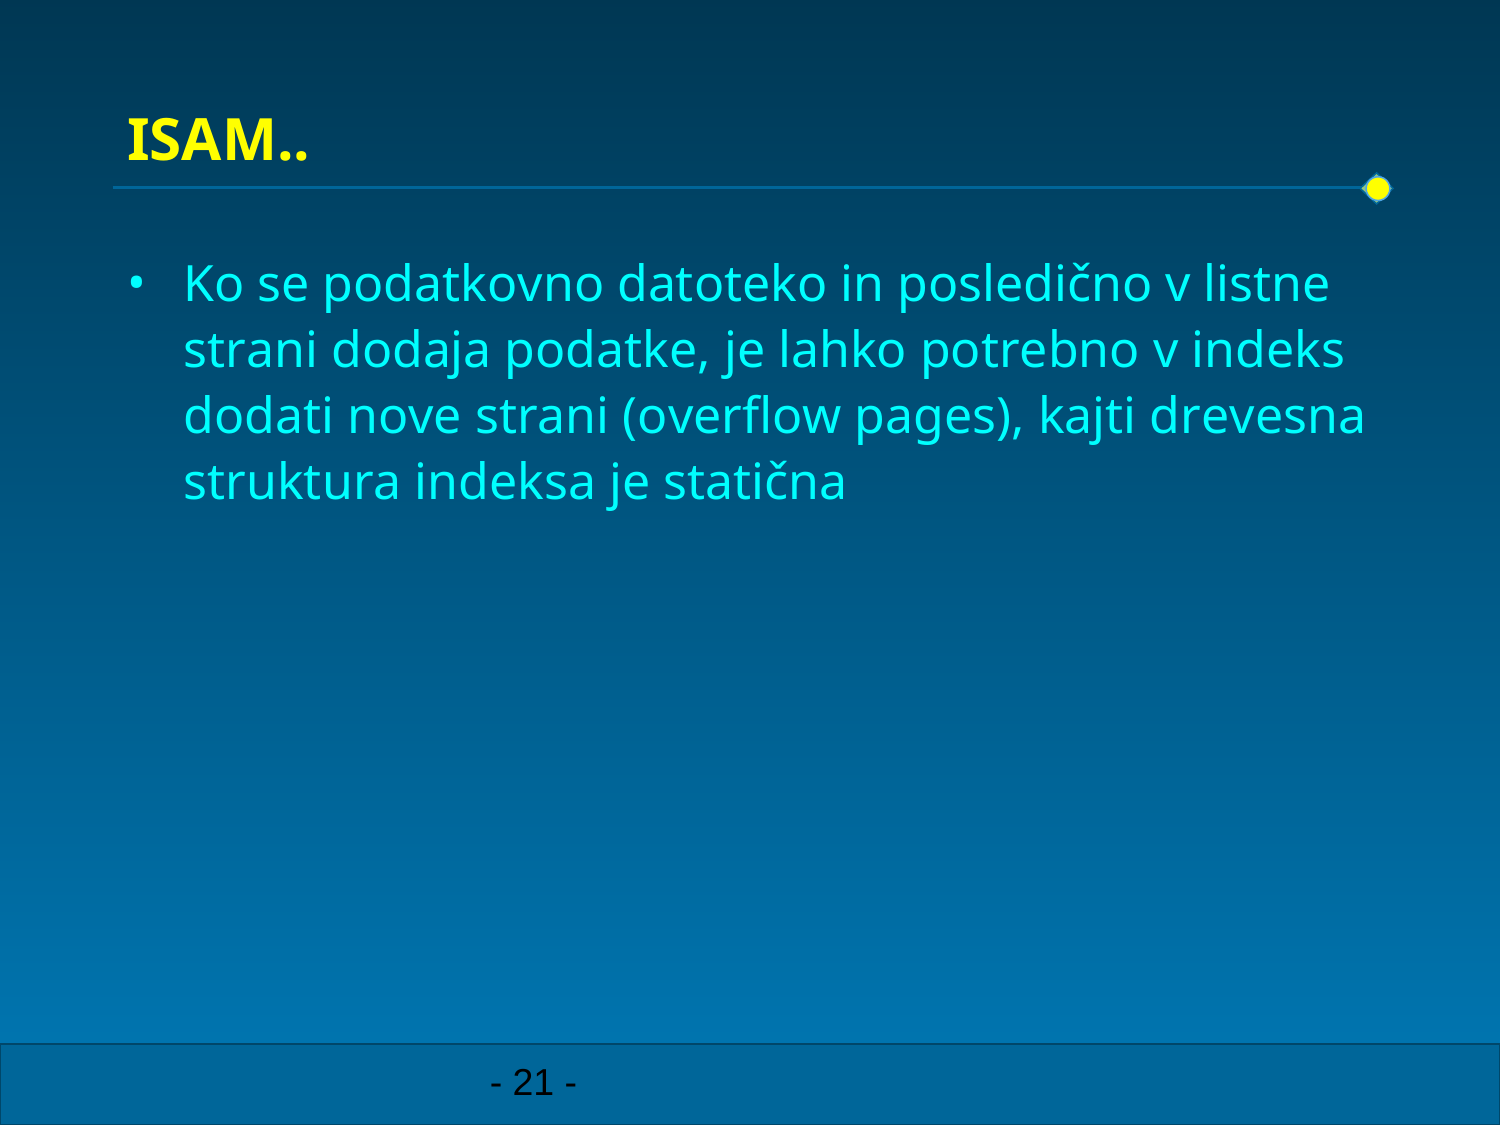

# ISAM..
Ko se podatkovno datoteko in posledično v listne strani dodaja podatke, je lahko potrebno v indeks dodati nove strani (overflow pages), kajti drevesna struktura indeksa je statična